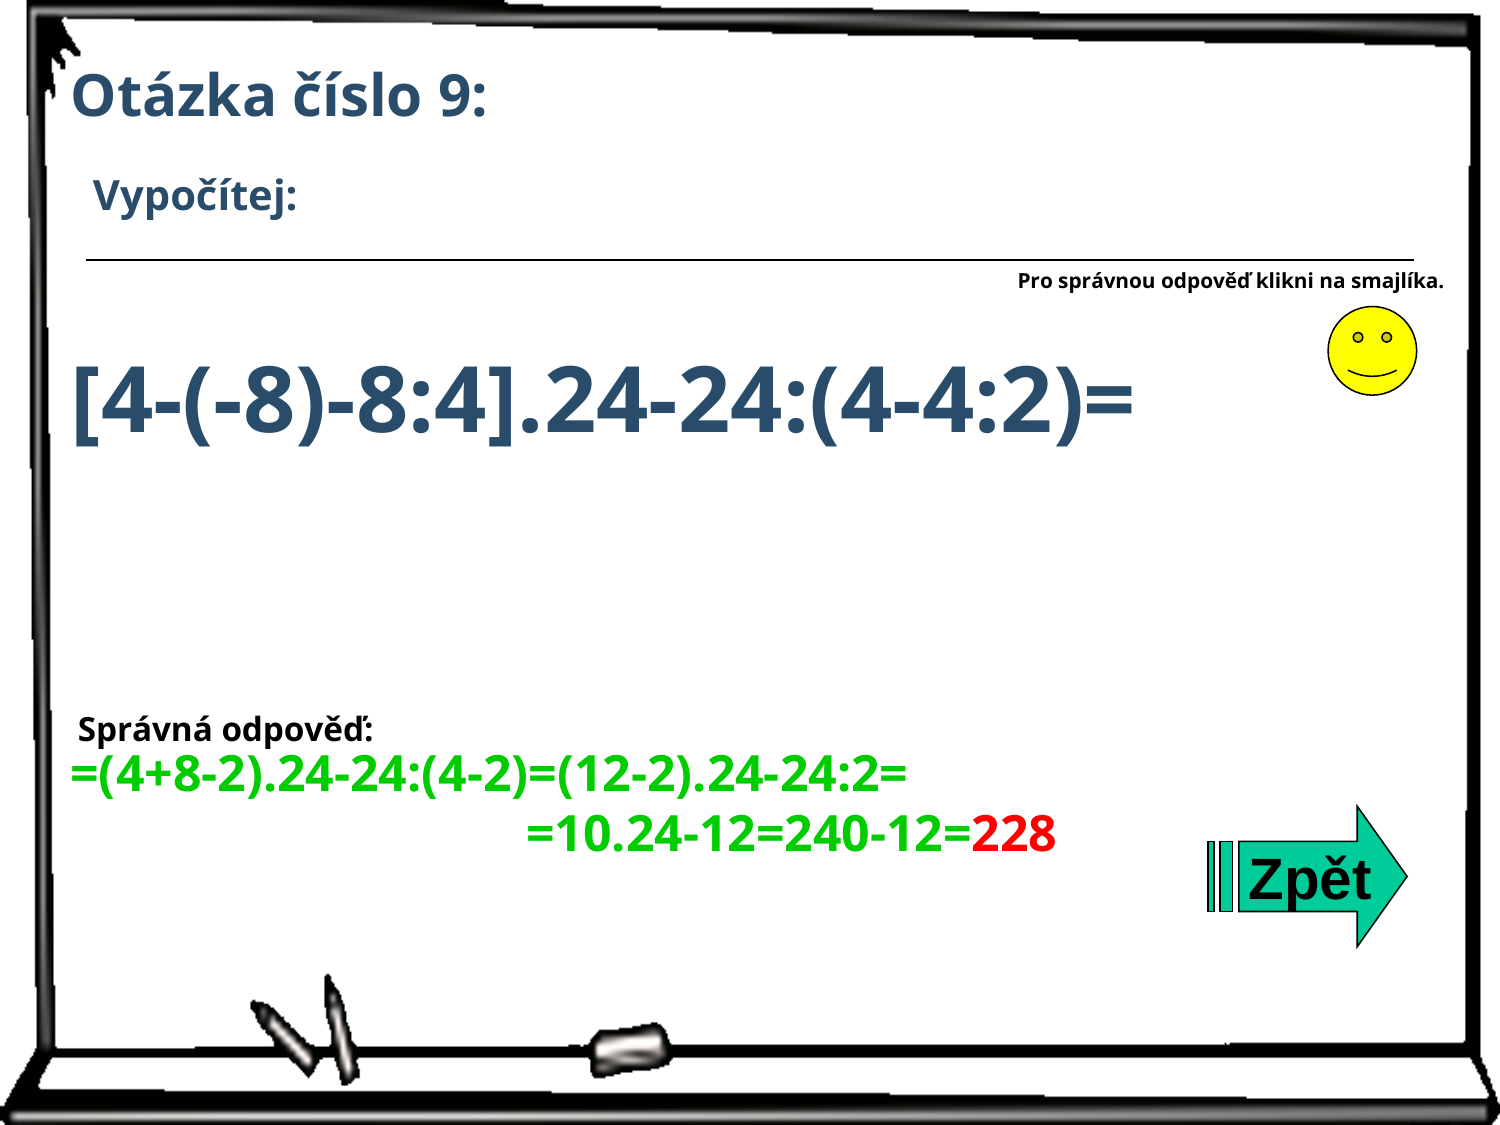

Otázka číslo 9:
Vypočítej:
Pro správnou odpověď klikni na smajlíka.
[4-(-8)-8:4].24-24:(4-4:2)=
Správná odpověď:
=(4+8-2).24-24:(4-2)=(12-2).24-24:2=
		 =10.24-12=240-12=228
Zpět